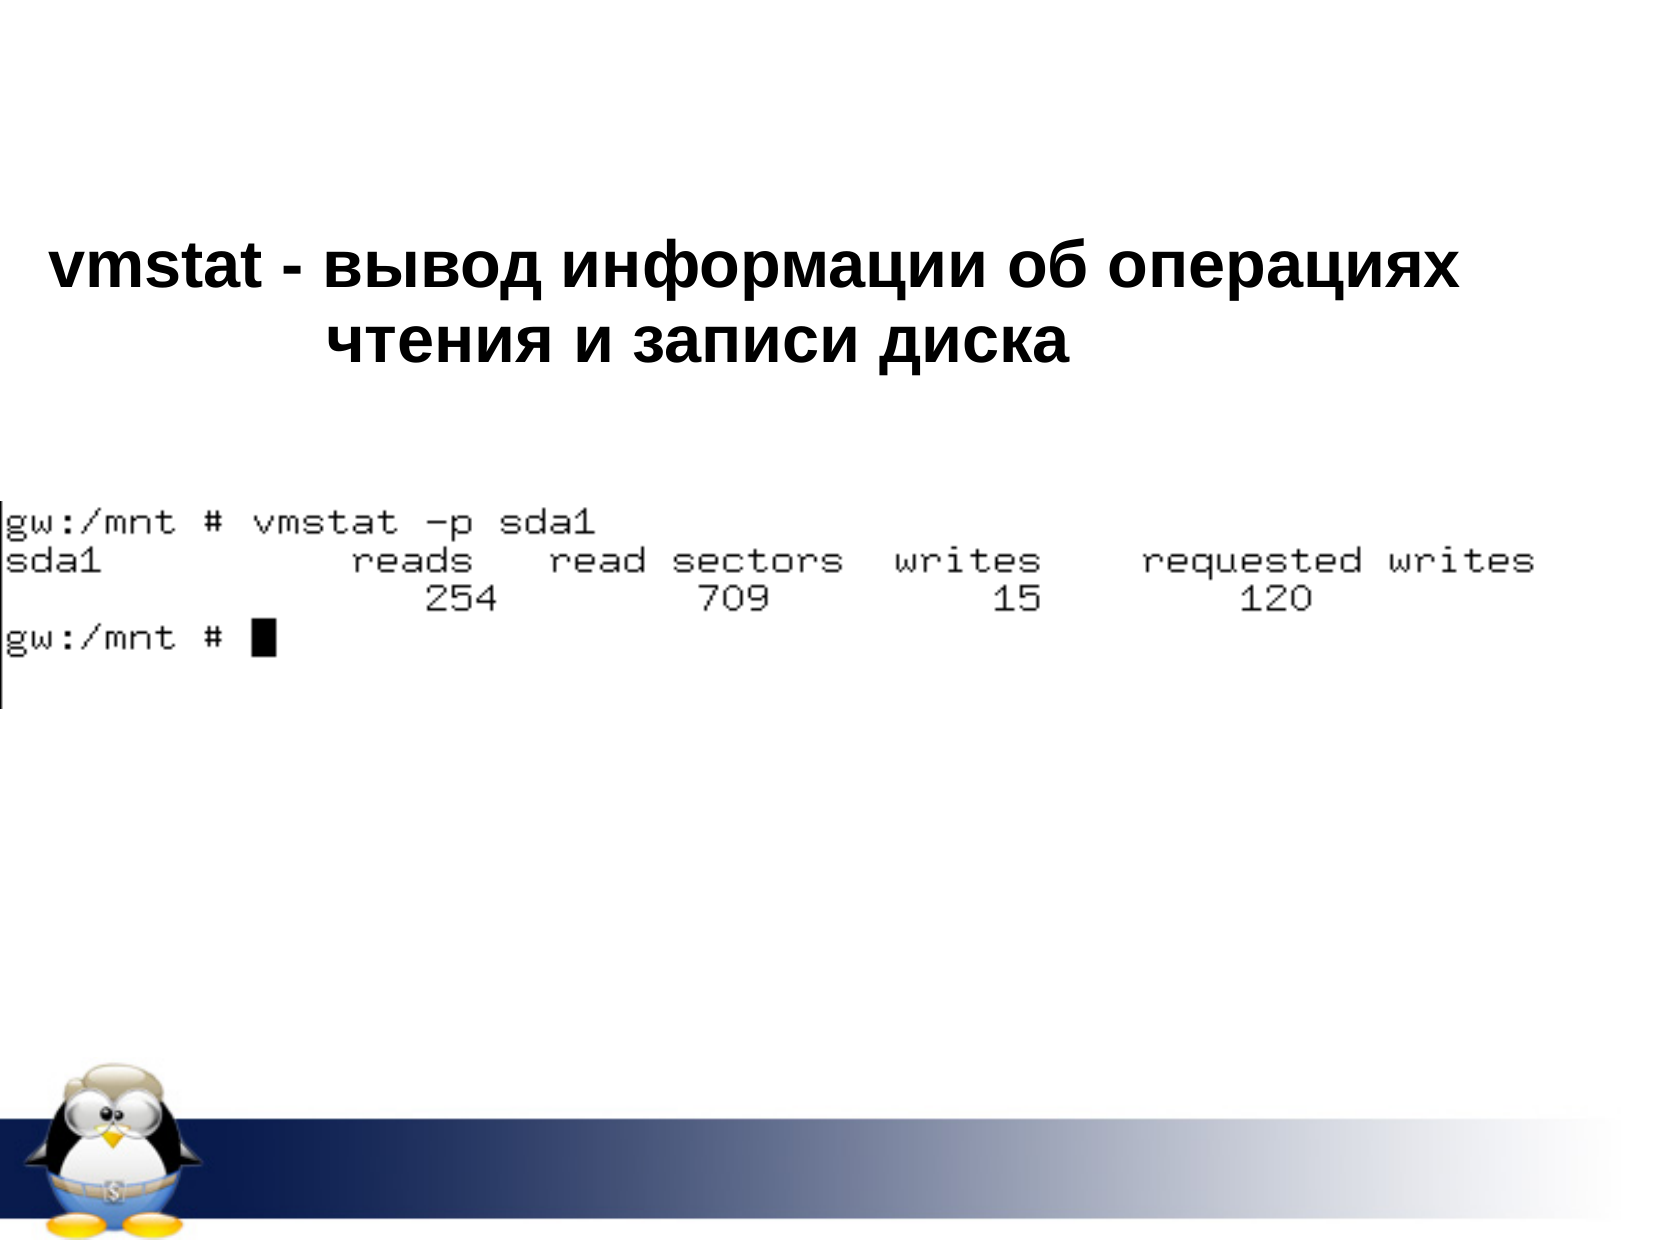

vmstat - вывод информации об операциях
 чтения и записи диска